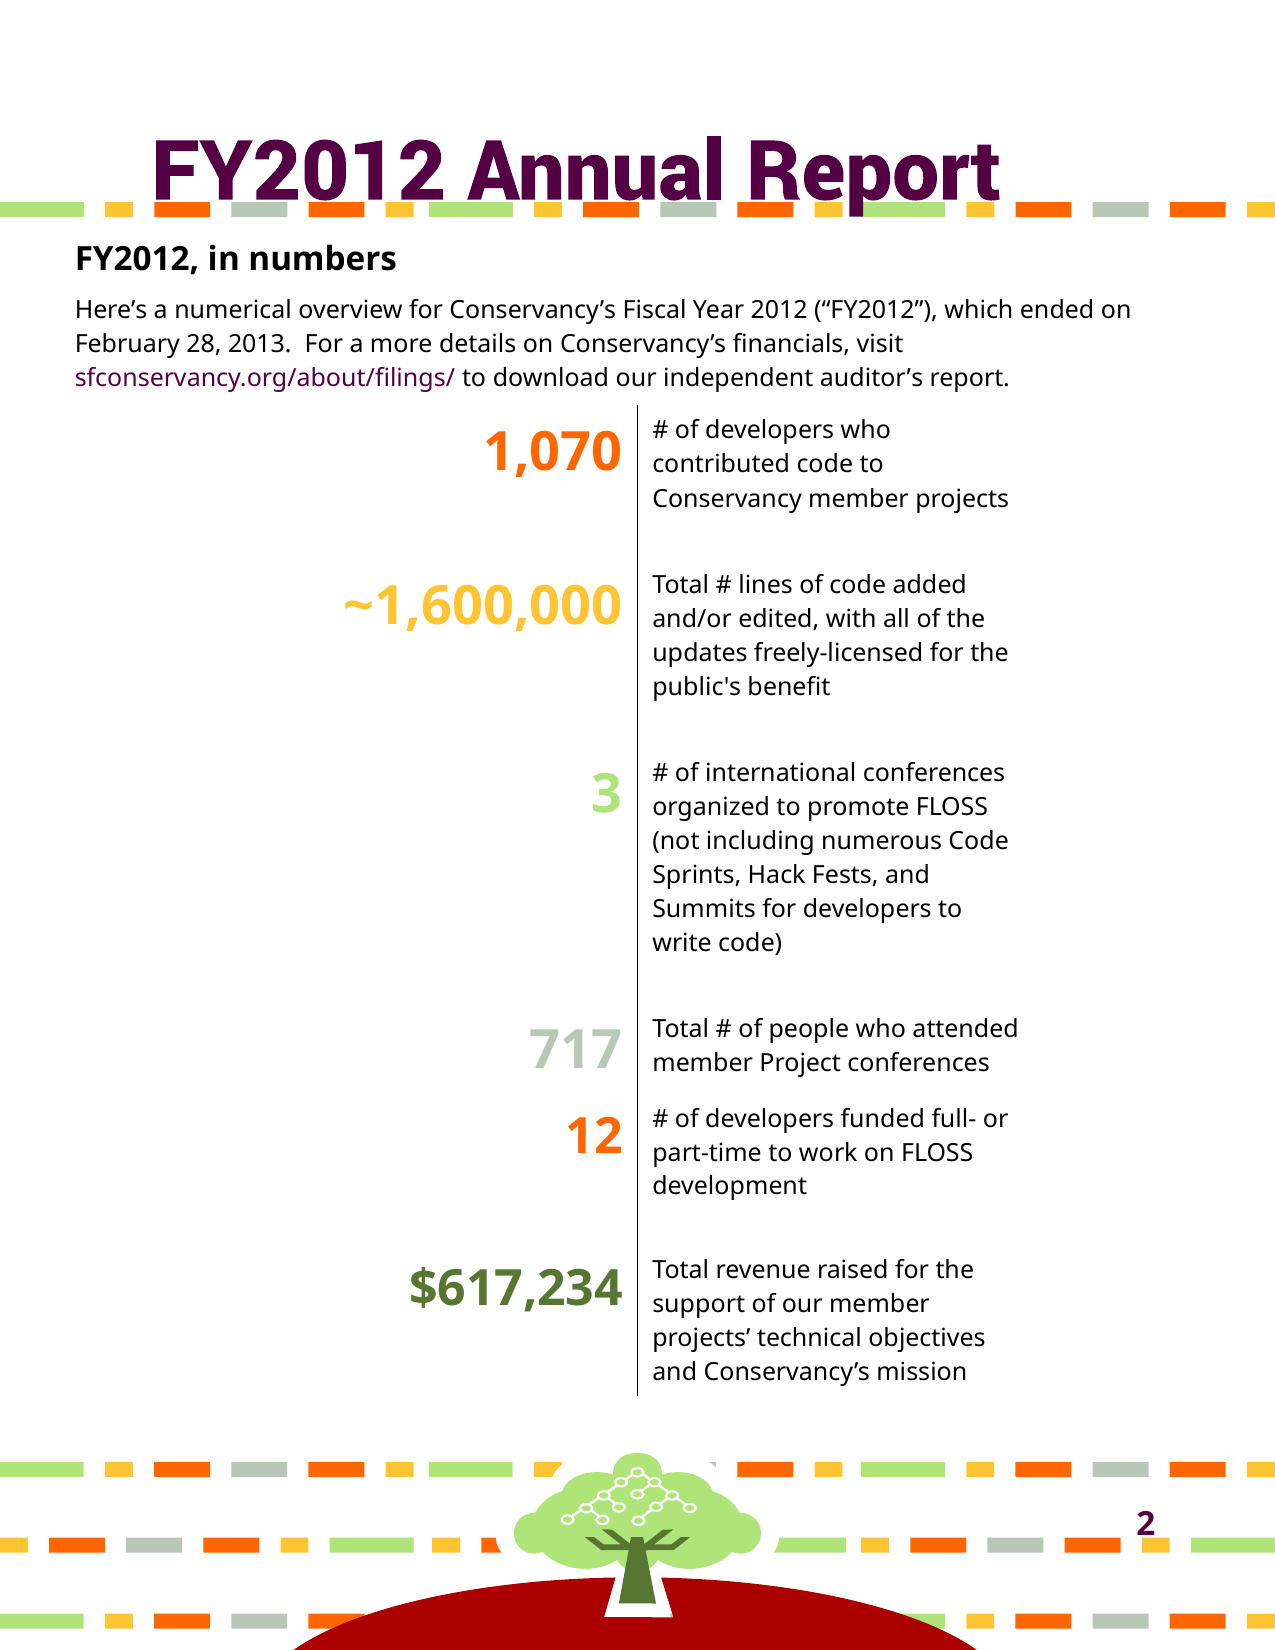

# FY2012, in numbers
Here’s a numerical overview for Conservancy’s Fiscal Year 2012 (“FY2012”), which ended on February 28, 2013. For a more details on Conservancy’s financials, visit sfconservancy.org/about/filings/ to download our independent auditor’s report.
| 1,070 | # of developers who contributed code to Conservancy member projects |
| --- | --- |
| ~1,600,000 | Total # lines of code added and/or edited, with all of the updates freely-licensed for the public's benefit |
| 3 | # of international conferences organized to promote FLOSS (not including numerous Code Sprints, Hack Fests, and Summits for developers to write code) |
| 717 | Total # of people who attended member Project conferences |
| 12 | # of developers funded full- or part-time to work on FLOSS development |
| $617,234 | Total revenue raised for the support of our member projects’ technical objectives and Conservancy’s mission |